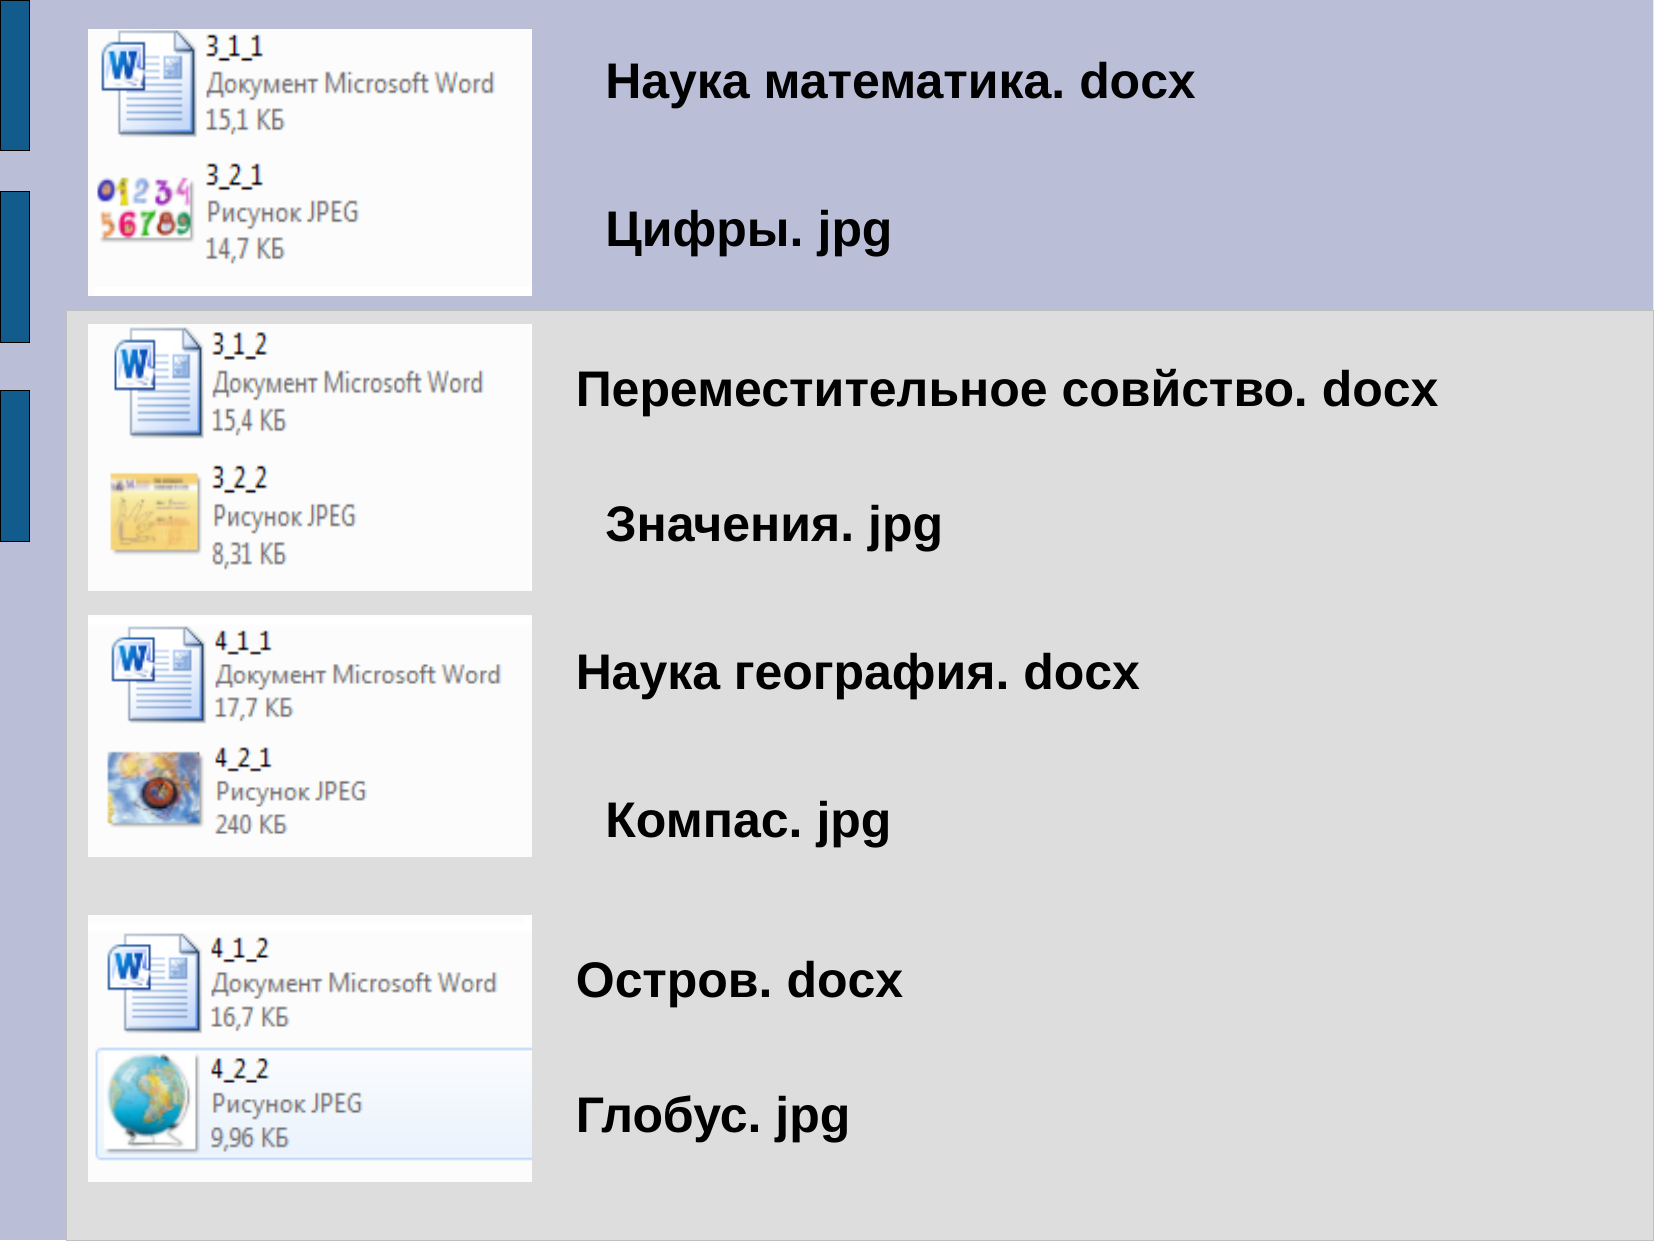

Наука математика. docx
Цифры. jpg
Переместительное совйство. docx
Значения. jpg
Наука география. docx
Компас. jpg
Остров. docx
Глобус. jpg